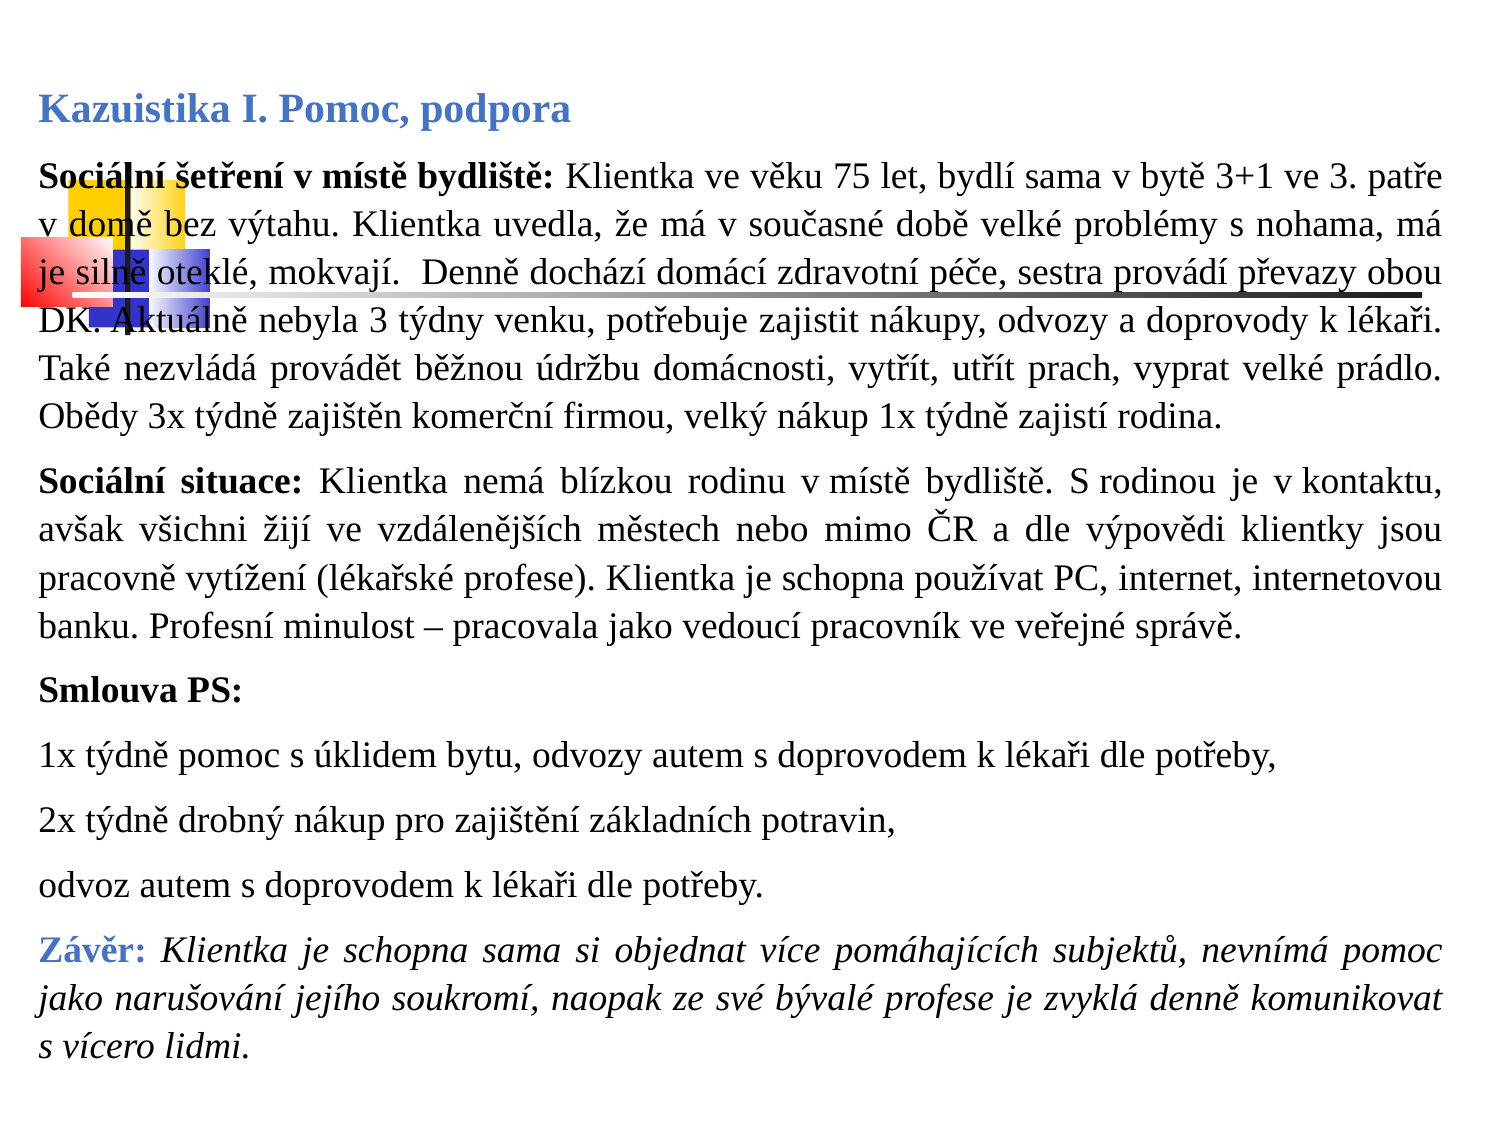

Kazuistika I. Pomoc, podpora
Sociální šetření v místě bydliště: Klientka ve věku 75 let, bydlí sama v bytě 3+1 ve 3. patře v domě bez výtahu. Klientka uvedla, že má v současné době velké problémy s nohama, má je silně oteklé, mokvají. Denně dochází domácí zdravotní péče, sestra provádí převazy obou DK. Aktuálně nebyla 3 týdny venku, potřebuje zajistit nákupy, odvozy a doprovody k lékaři. Také nezvládá provádět běžnou údržbu domácnosti, vytřít, utřít prach, vyprat velké prádlo. Obědy 3x týdně zajištěn komerční firmou, velký nákup 1x týdně zajistí rodina.
Sociální situace: Klientka nemá blízkou rodinu v místě bydliště. S rodinou je v kontaktu, avšak všichni žijí ve vzdálenějších městech nebo mimo ČR a dle výpovědi klientky jsou pracovně vytížení (lékařské profese). Klientka je schopna používat PC, internet, internetovou banku. Profesní minulost – pracovala jako vedoucí pracovník ve veřejné správě.
Smlouva PS:
1x týdně pomoc s úklidem bytu, odvozy autem s doprovodem k lékaři dle potřeby,
2x týdně drobný nákup pro zajištění základních potravin,
odvoz autem s doprovodem k lékaři dle potřeby.
Závěr: Klientka je schopna sama si objednat více pomáhajících subjektů, nevnímá pomoc jako narušování jejího soukromí, naopak ze své bývalé profese je zvyklá denně komunikovat s vícero lidmi.
#